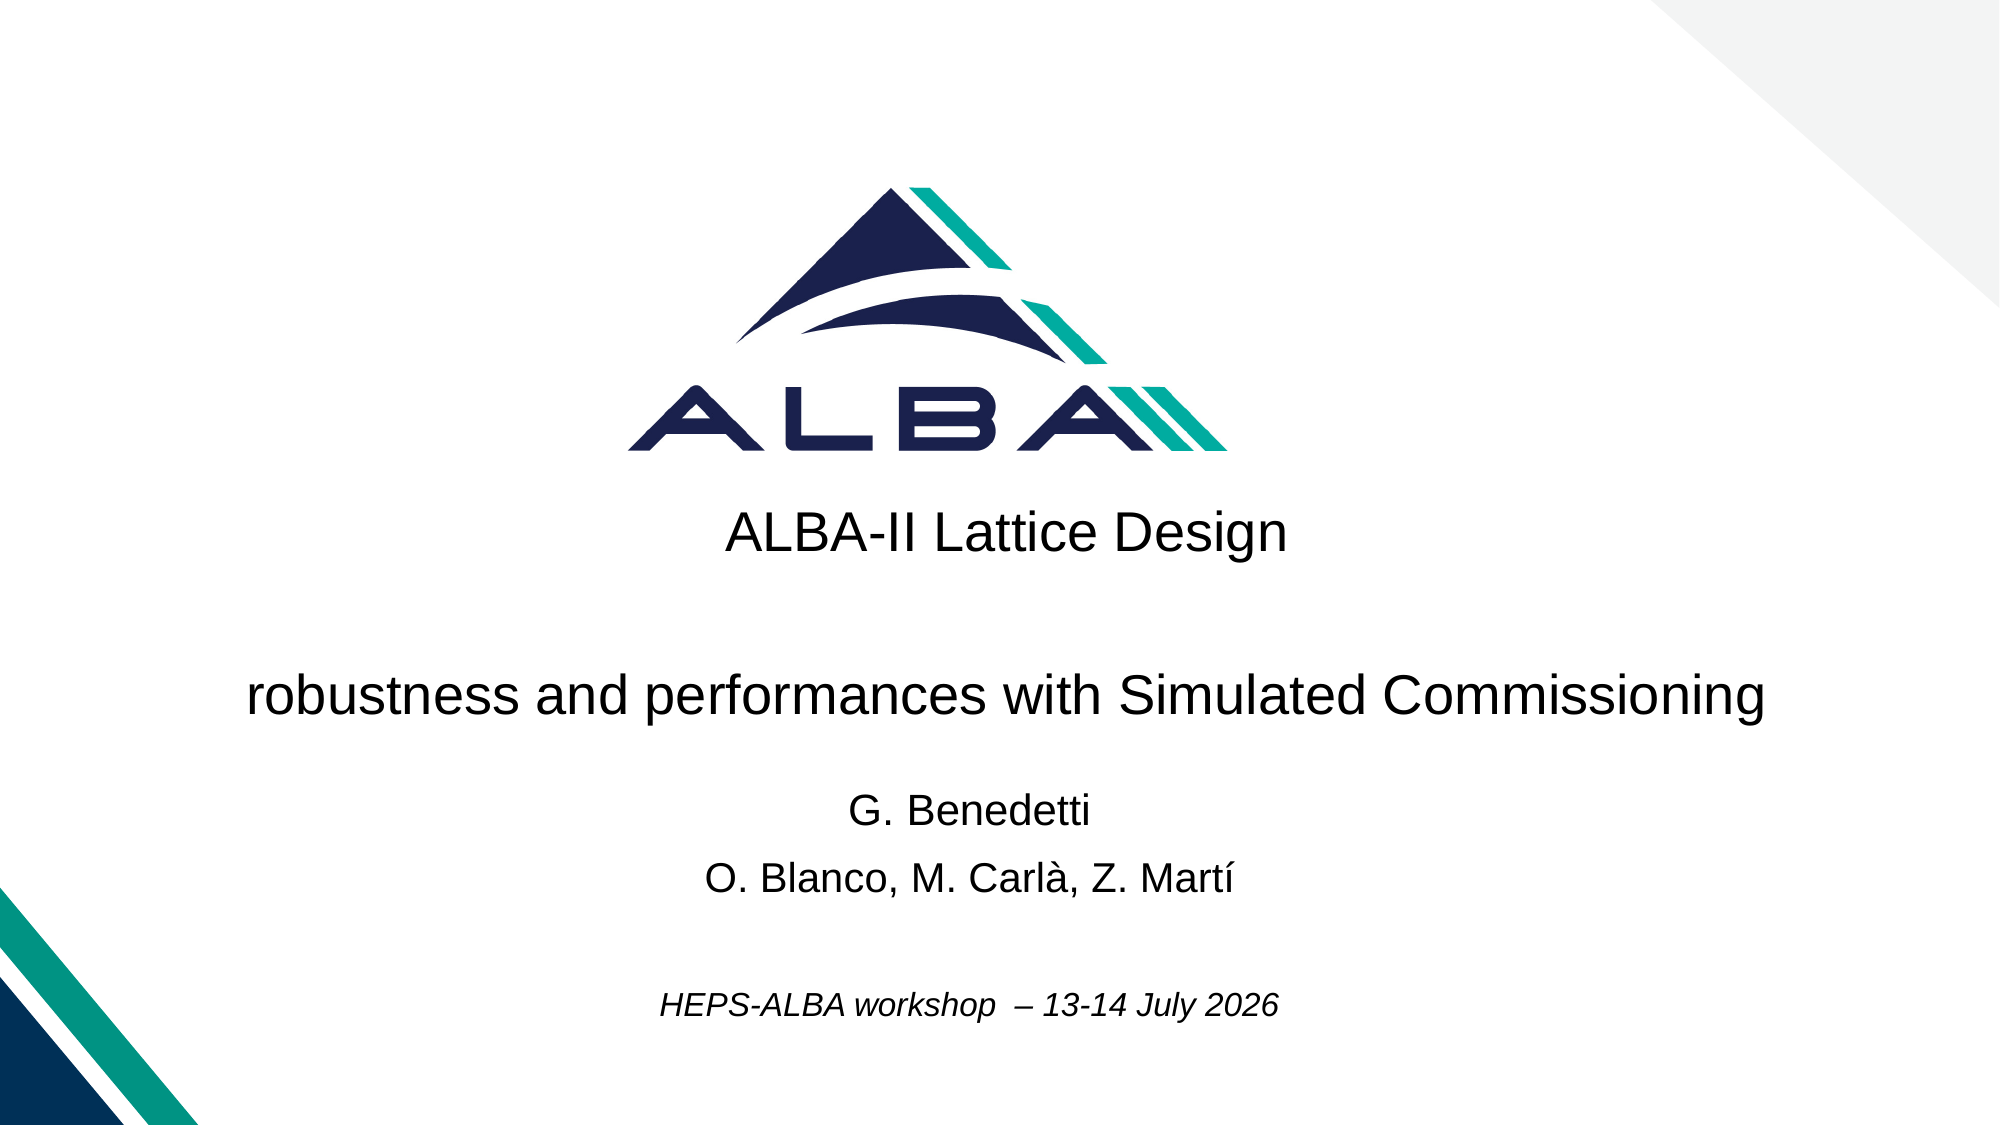

# ALBA-II Lattice Design
robustness and performances with Simulated Commissioning
G. Benedetti
O. Blanco, M. Carlà, Z. Martí
HEPS-ALBA workshop – 13-14 July 2026